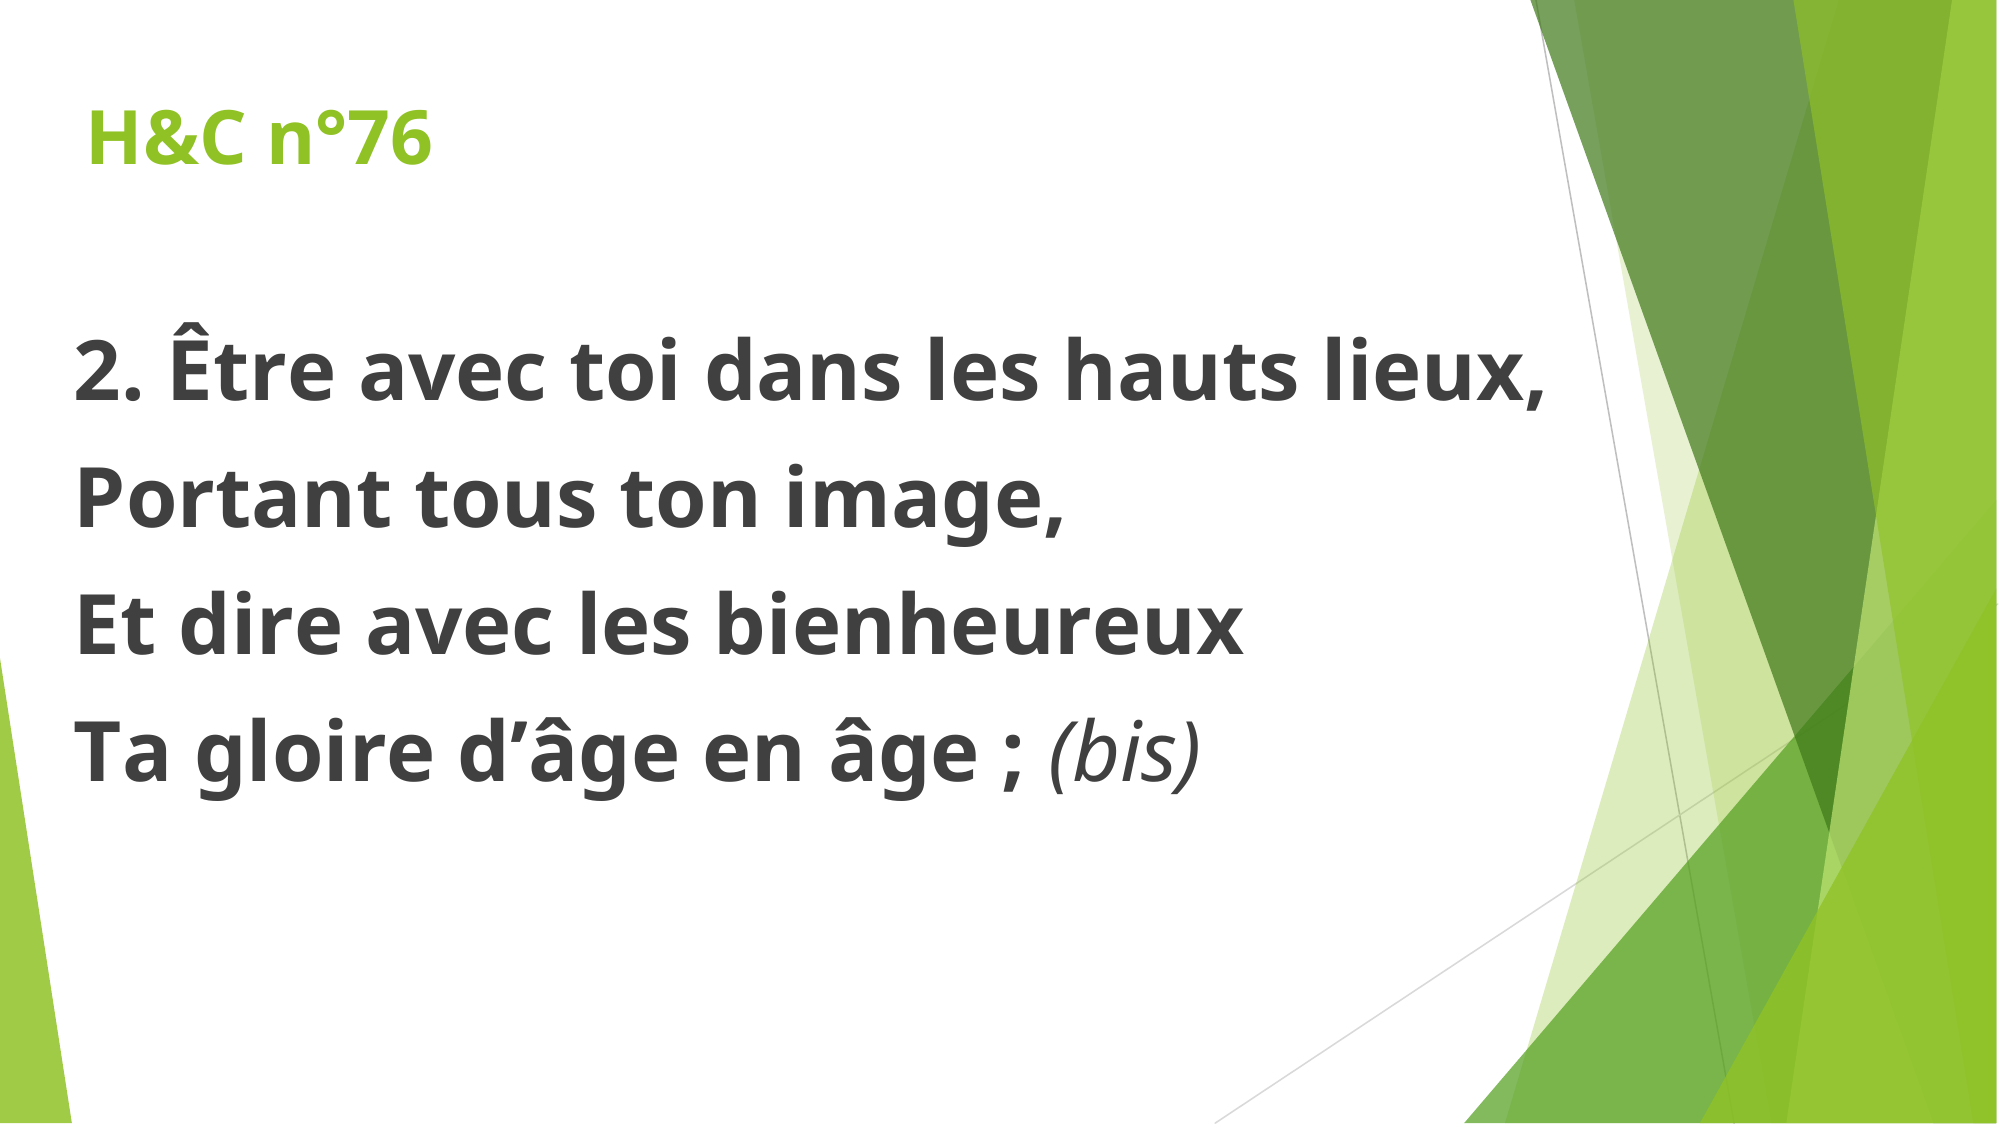

H&C n°76
2. Être avec toi dans les hauts lieux,
Portant tous ton image,
Et dire avec les bienheureux
Ta gloire d’âge en âge ; (bis)